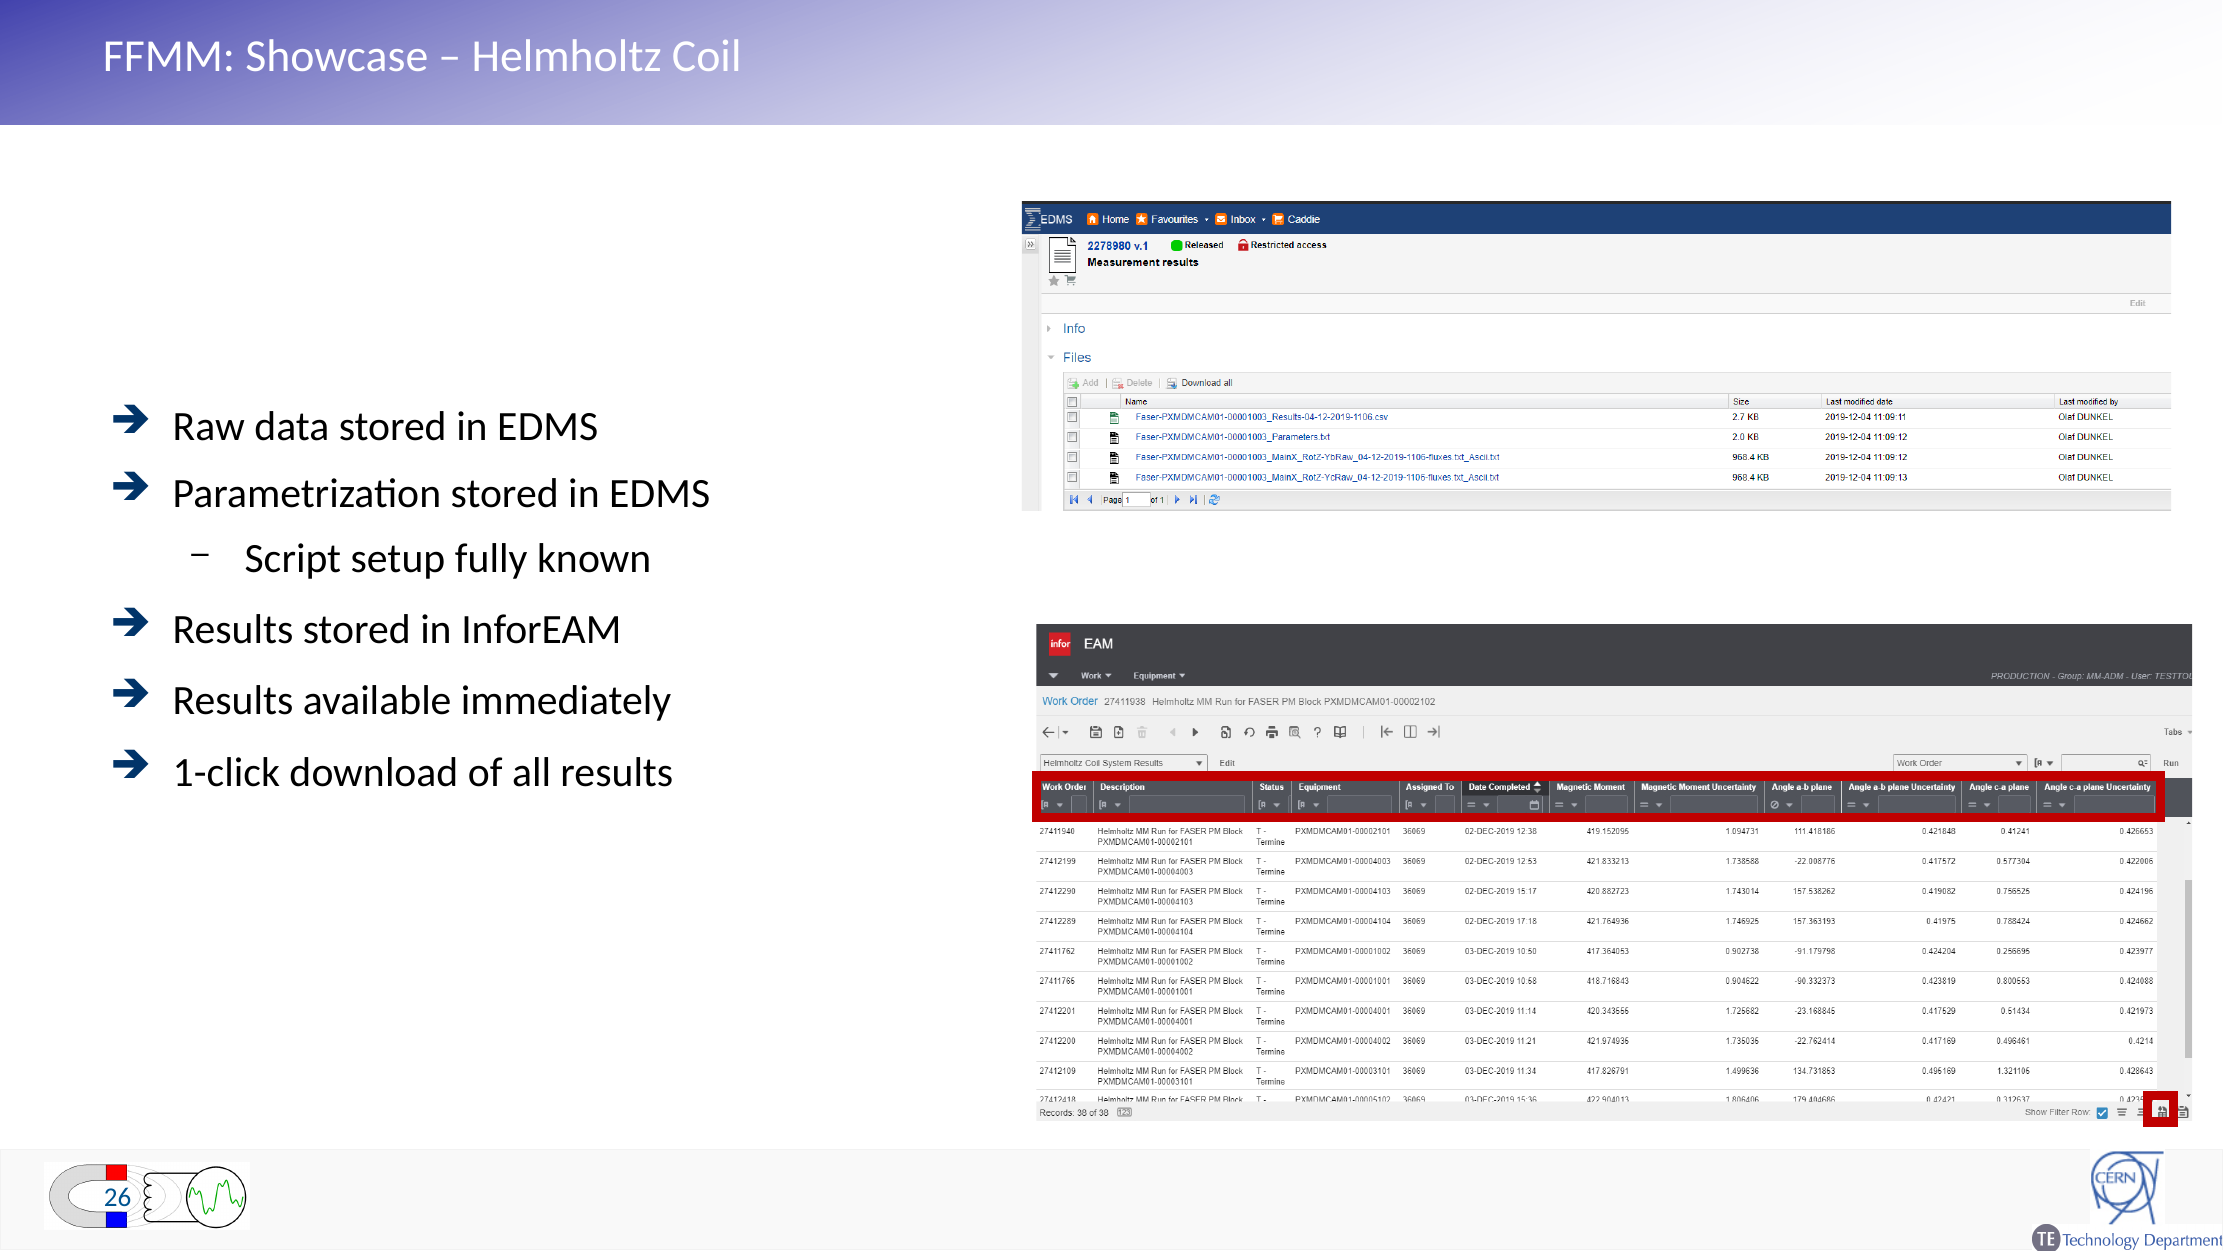

FFMM: Showcase – Helmholtz Coil
# Raw data stored in EDMS
Parametrization stored in EDMS
Script setup fully known
Results stored in InforEAM
Results available immediately
1-click download of all results